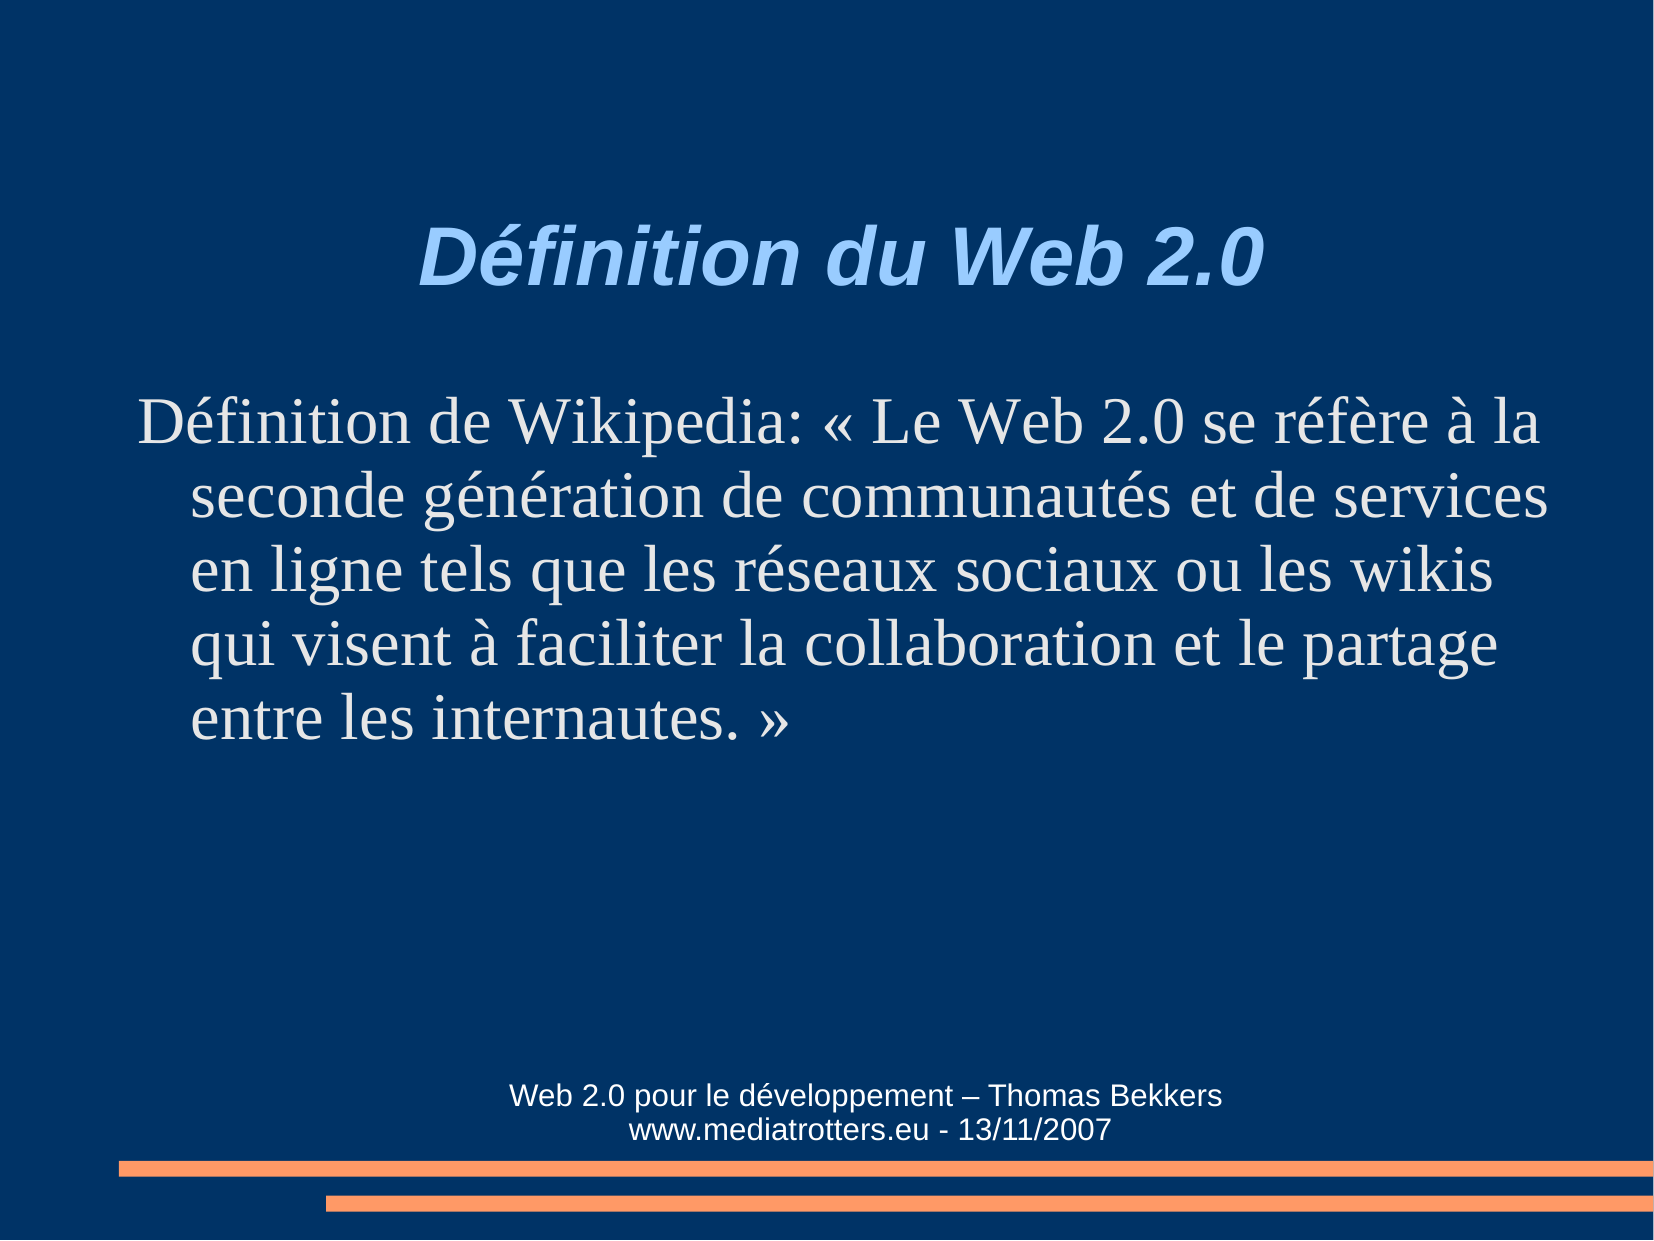

# Définition du Web 2.0
Définition de Wikipedia: « Le Web 2.0 se réfère à la seconde génération de communautés et de services en ligne tels que les réseaux sociaux ou les wikis qui visent à faciliter la collaboration et le partage entre les internautes. »